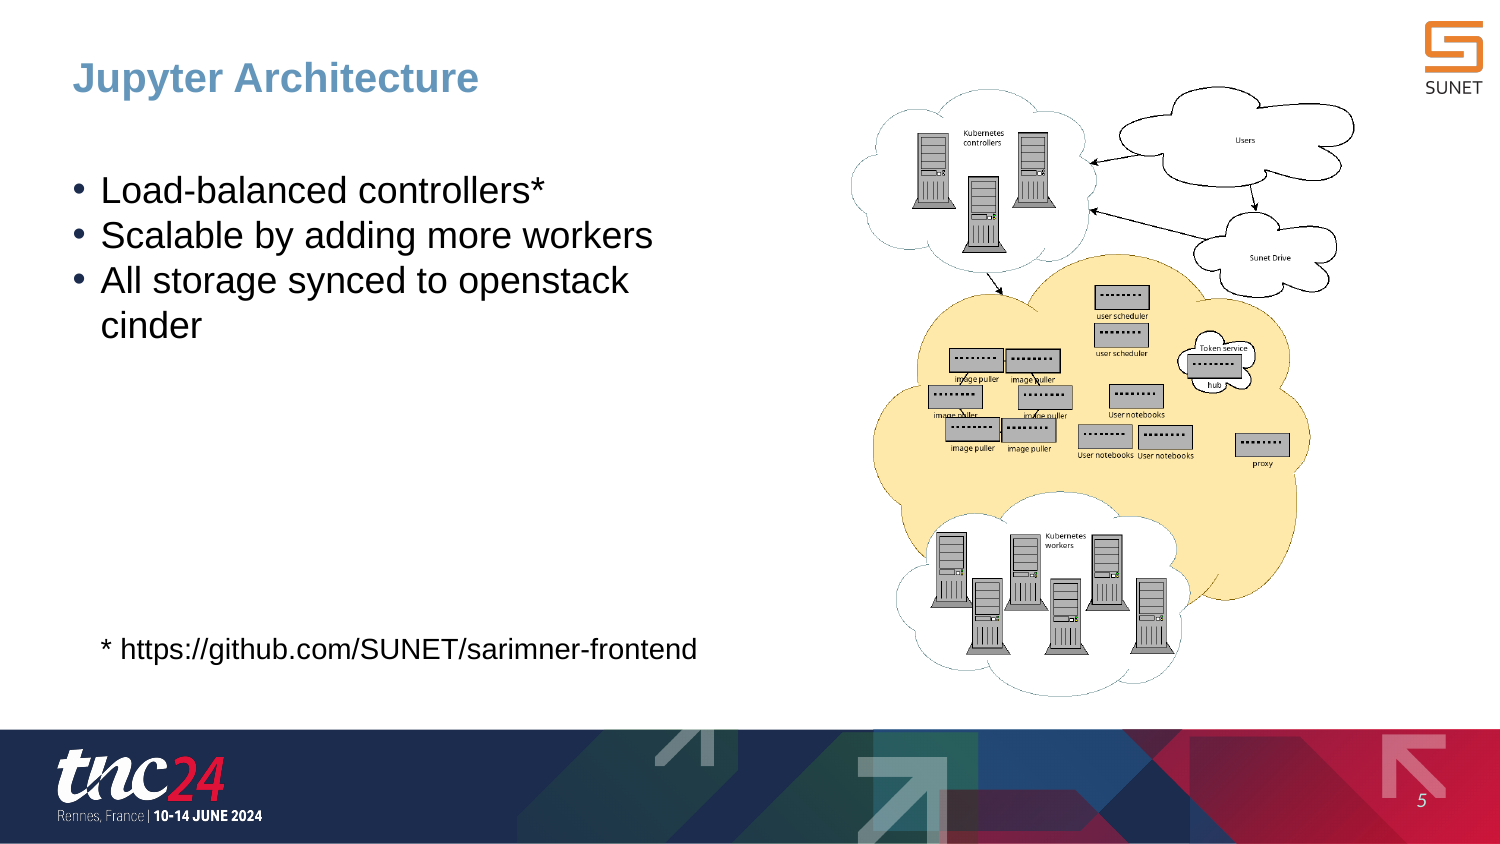

Jupyter Architecture
# Load-balanced controllers*
Scalable by adding more workers
All storage synced to openstack cinder
* https://github.com/SUNET/sarimner-frontend
5